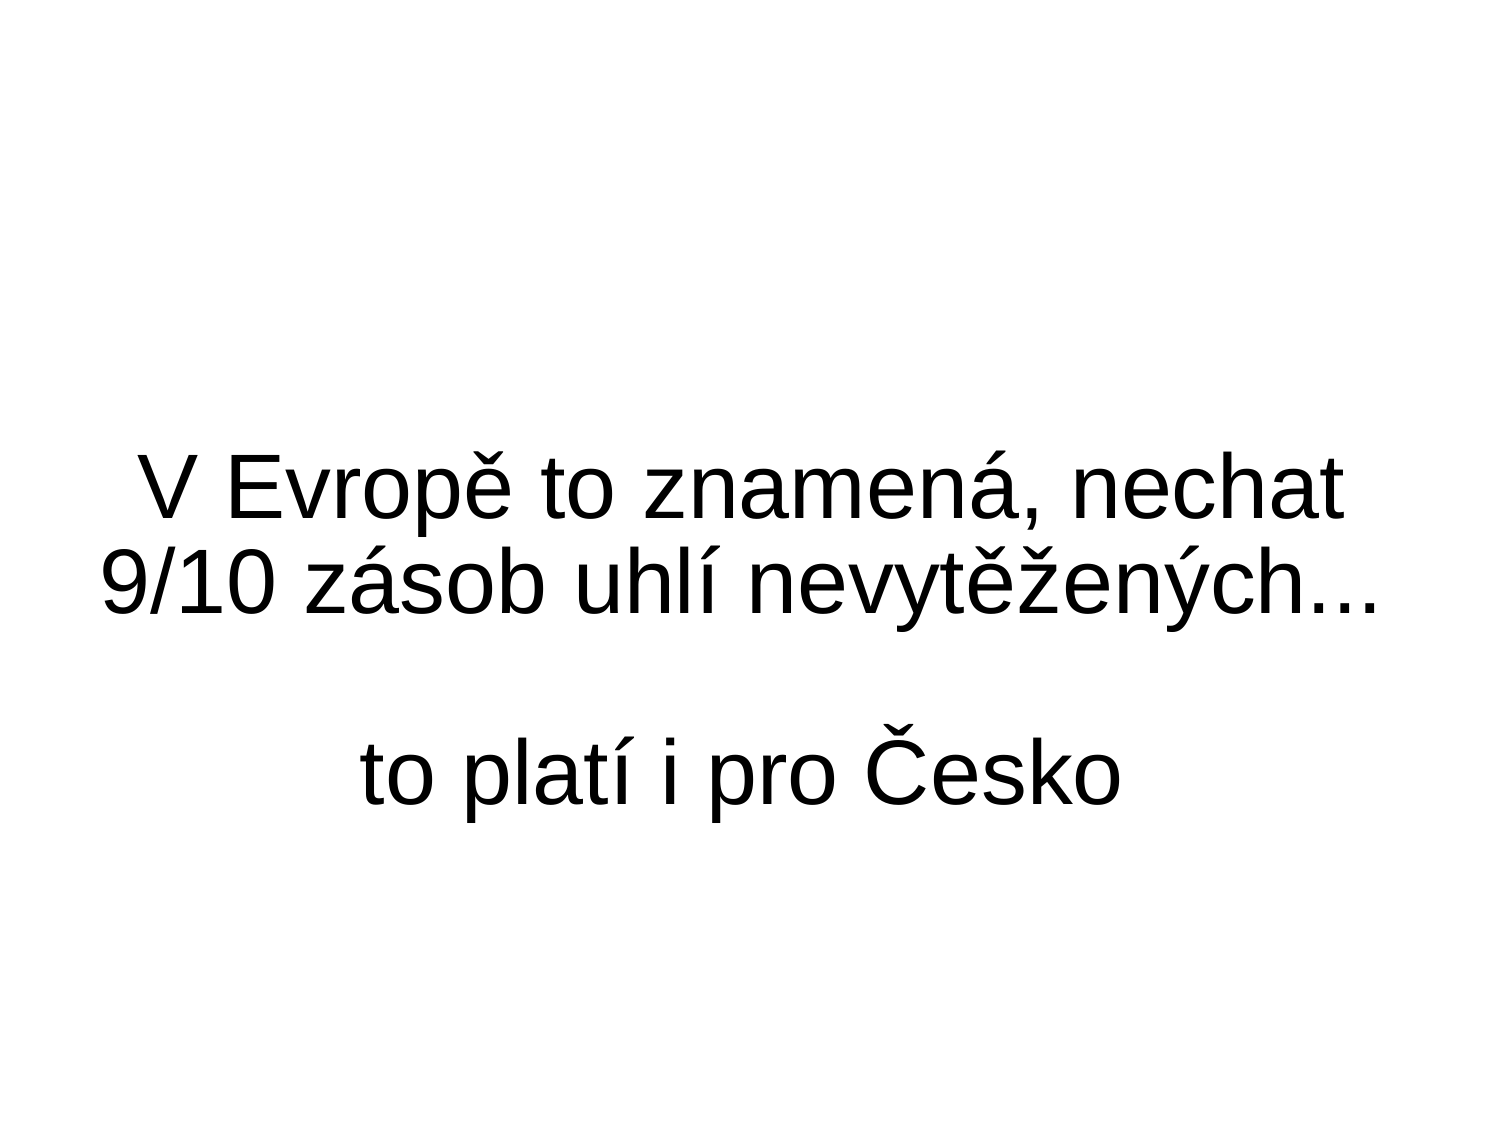

# V Evropě to znamená, nechat 9/10 zásob uhlí nevytěžených... to platí i pro Česko